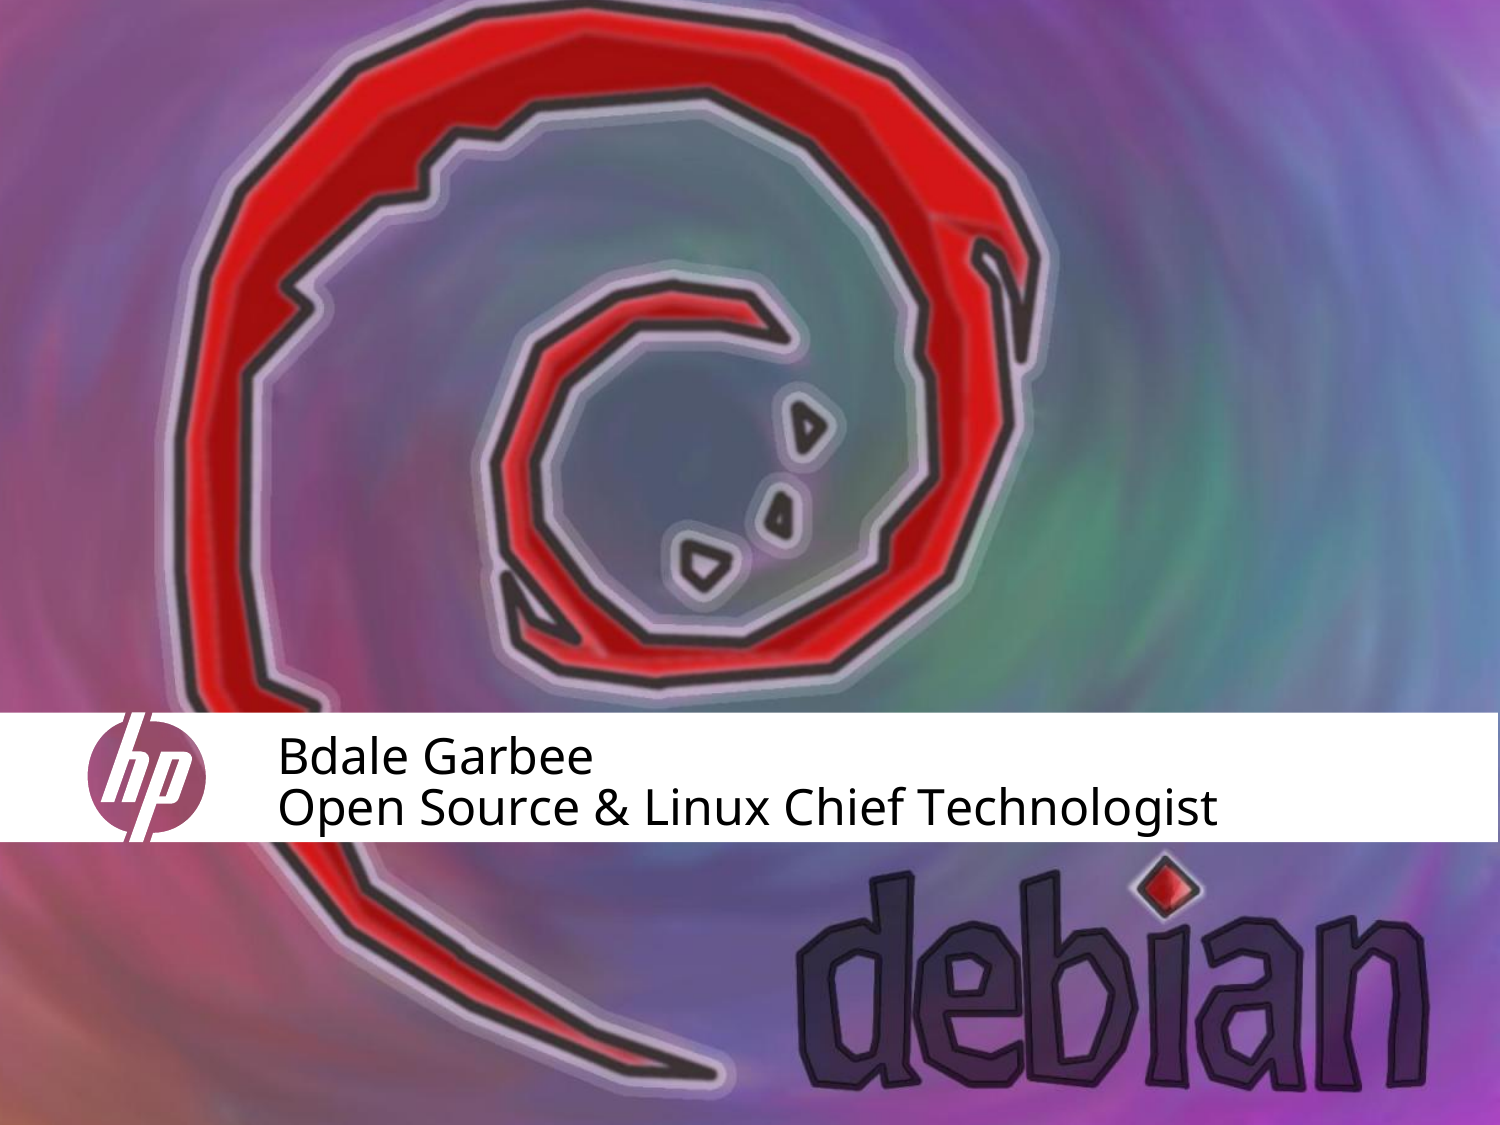

Bdale Garbee
Open Source & Linux Chief Technologist